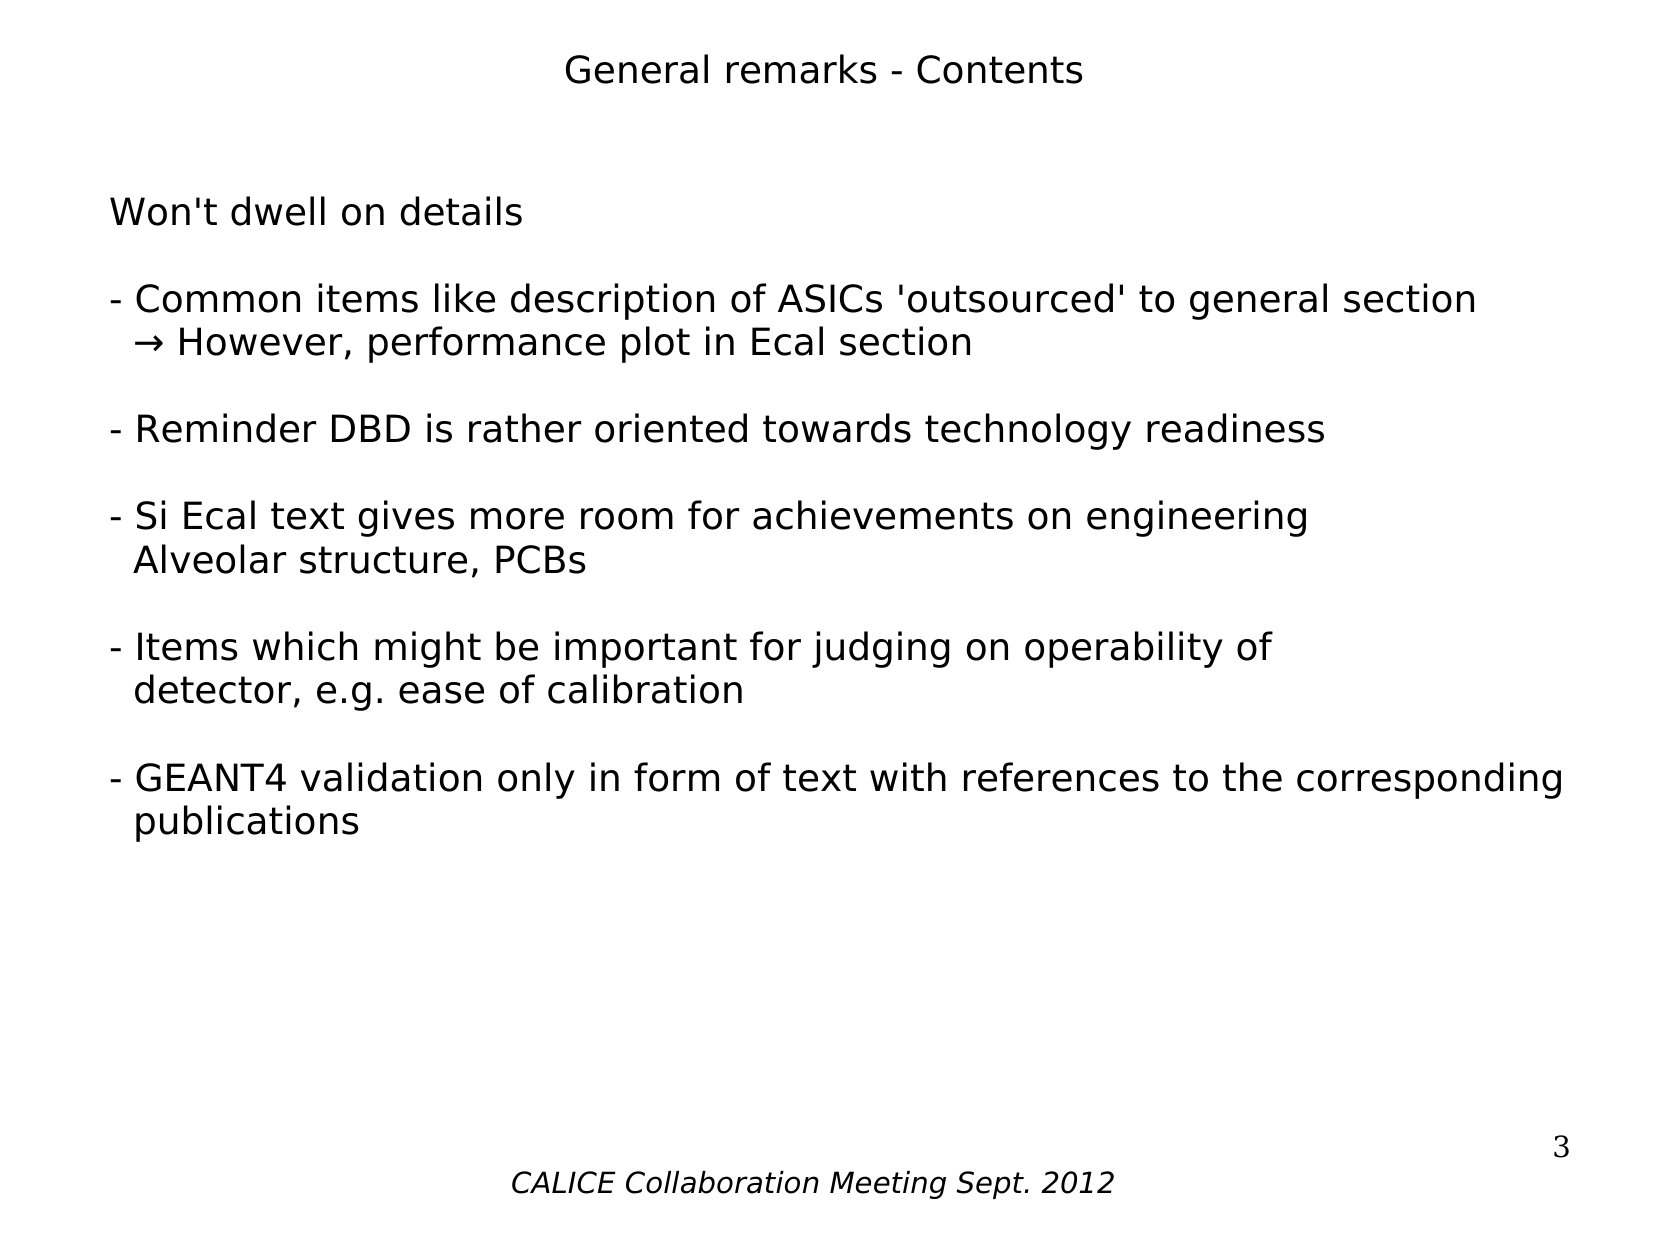

General remarks - Contents
Won't dwell on details
- Common items like description of ASICs 'outsourced' to general section
 → However, performance plot in Ecal section
- Reminder DBD is rather oriented towards technology readiness
- Si Ecal text gives more room for achievements on engineering
 Alveolar structure, PCBs
- Items which might be important for judging on operability of
 detector, e.g. ease of calibration
- GEANT4 validation only in form of text with references to the corresponding
 publications
3